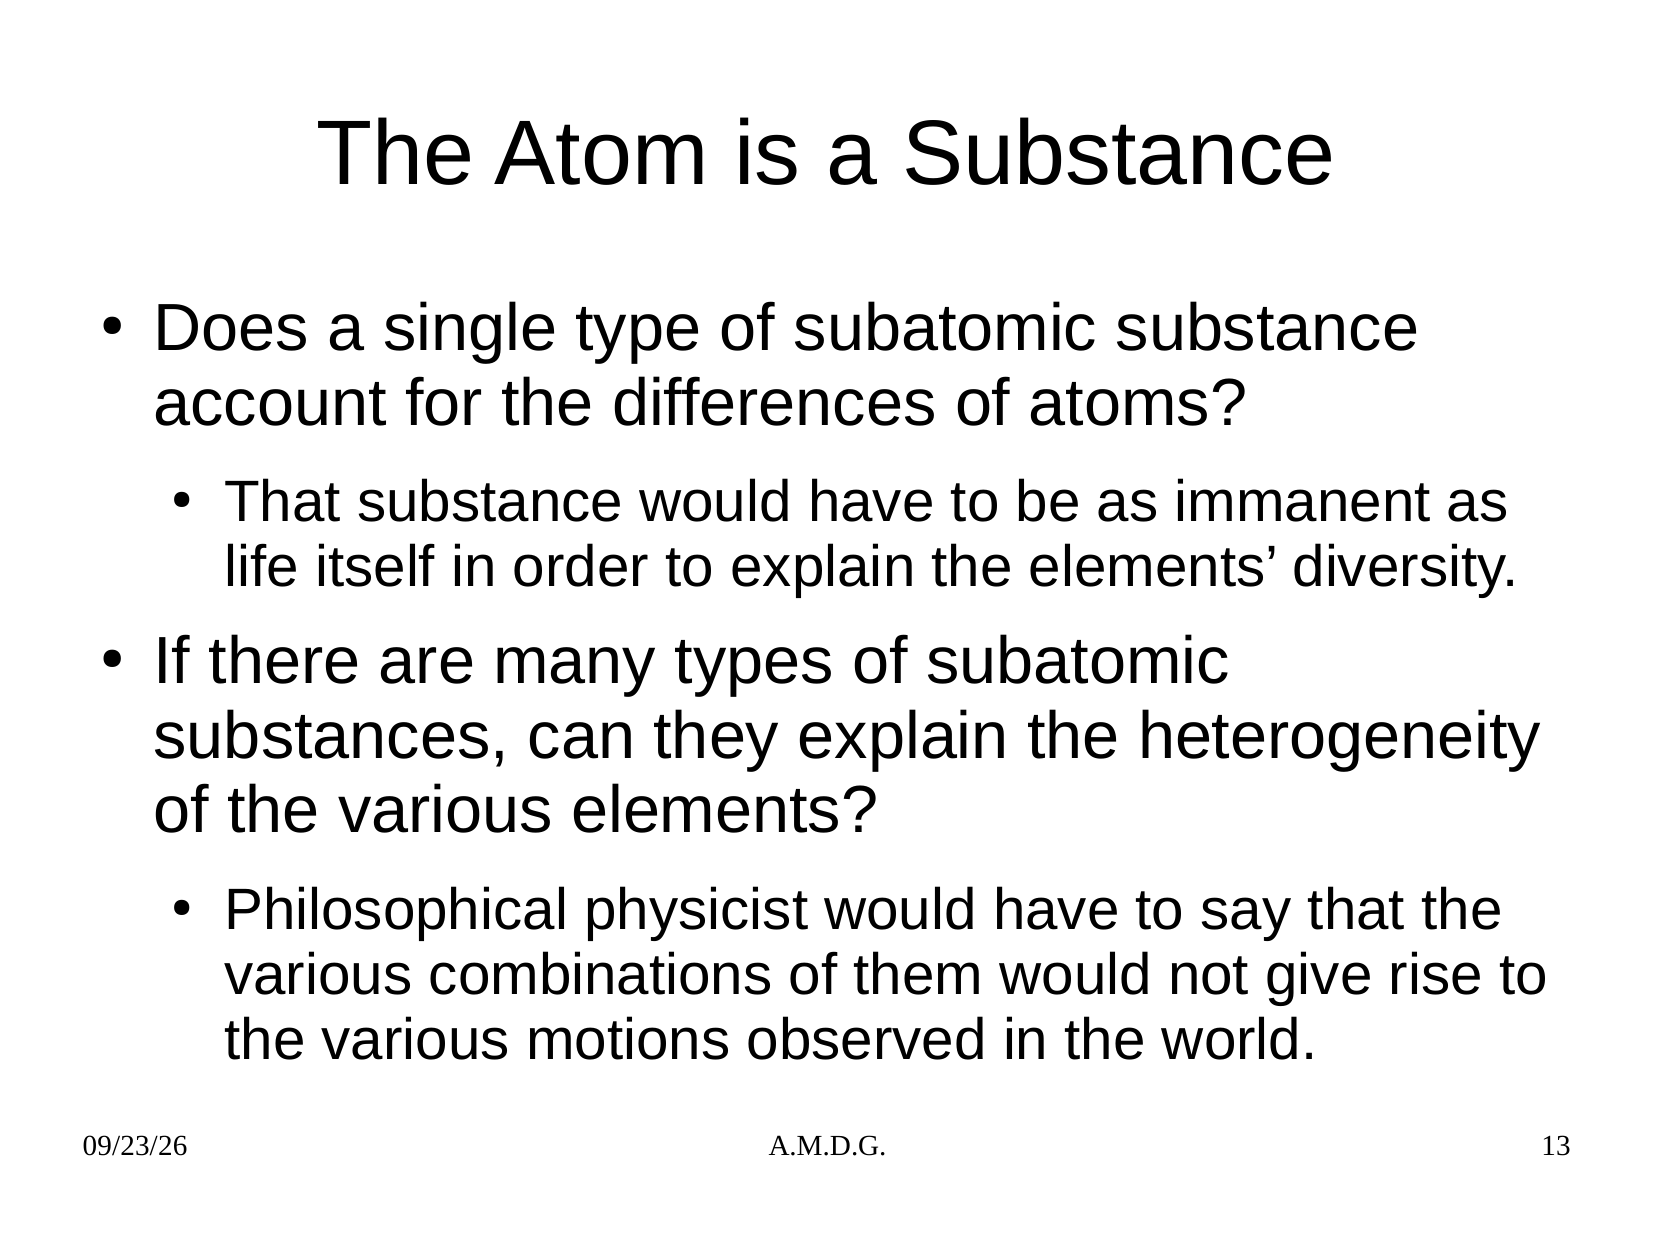

# The Atom is a Substance
Does a single type of subatomic substance account for the differences of atoms?
That substance would have to be as immanent as life itself in order to explain the elements’ diversity.
If there are many types of subatomic substances, can they explain the heterogeneity of the various elements?
Philosophical physicist would have to say that the various combinations of them would not give rise to the various motions observed in the world.
`
A.M.D.G.
13